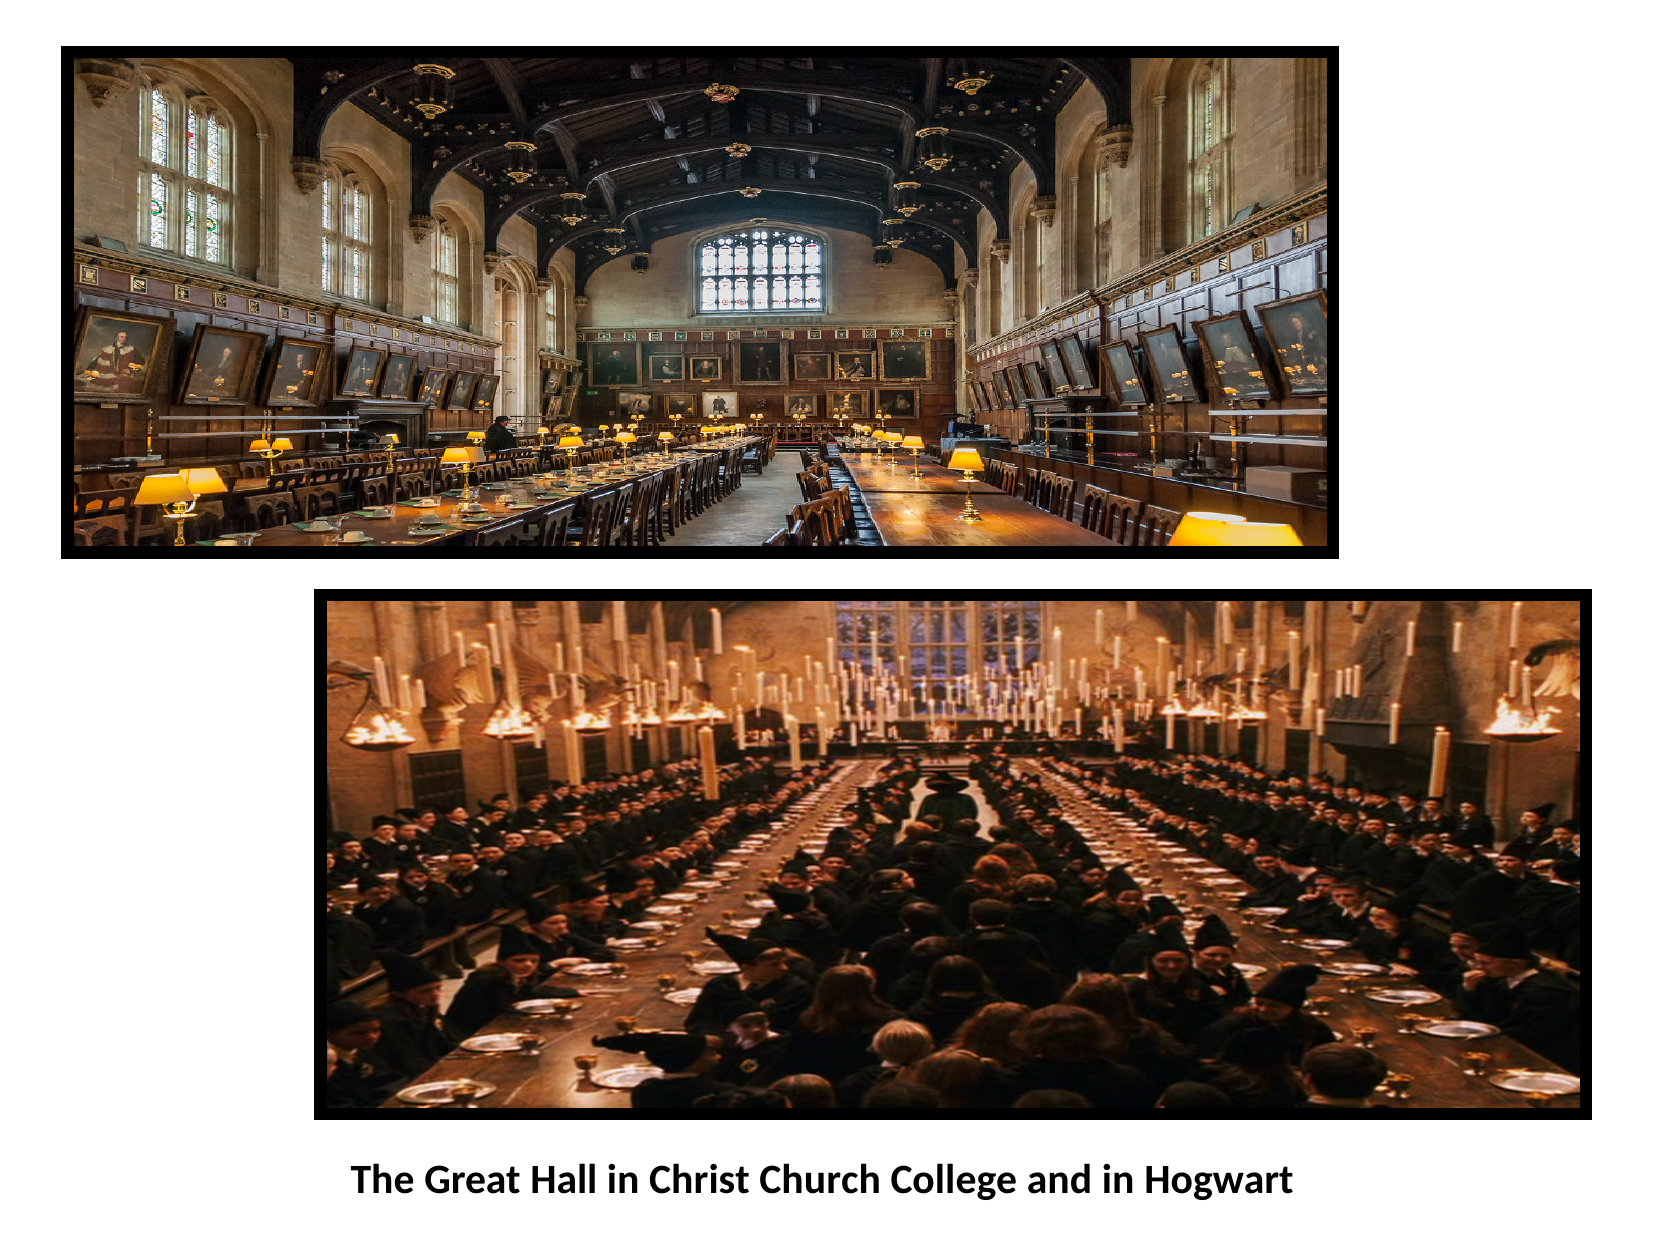

The Great Hall in Christ Church College and in Hogwart